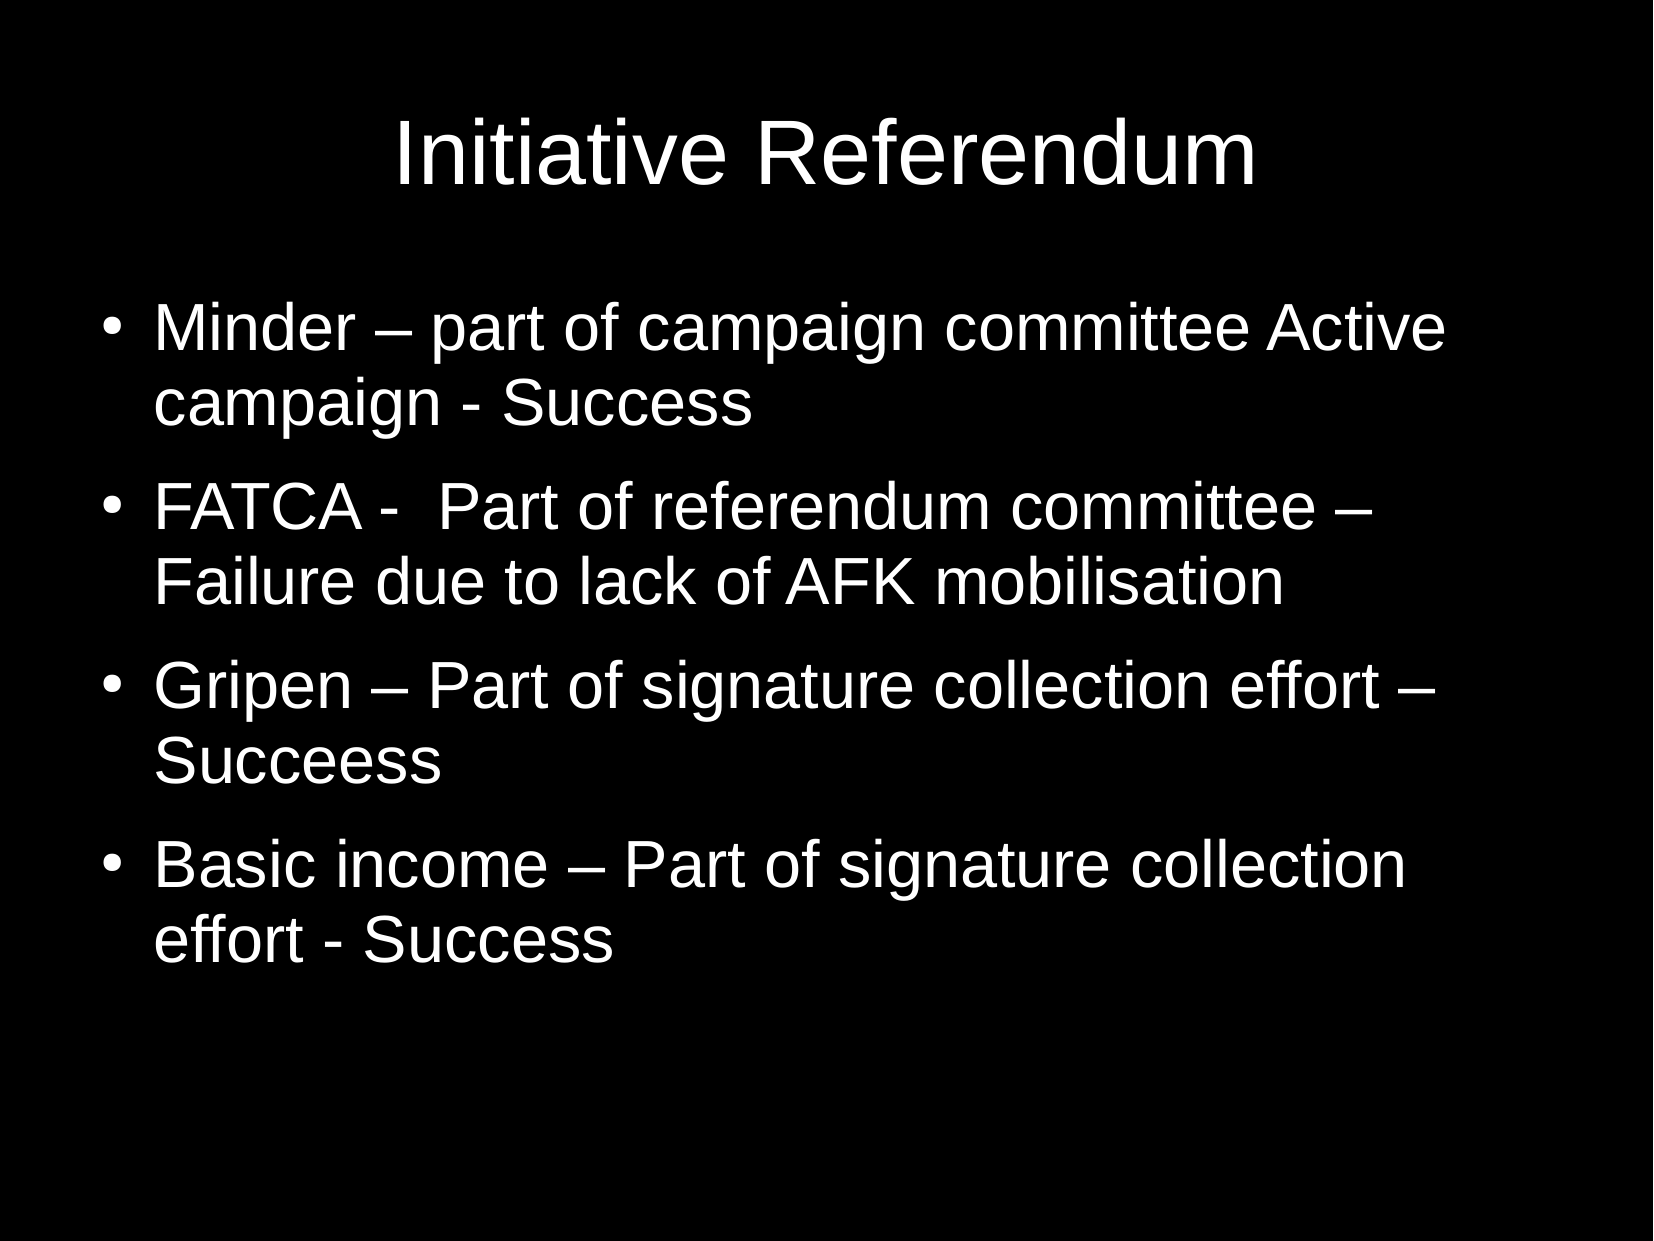

# Initiative Referendum
Minder – part of campaign committee Active campaign - Success
FATCA - Part of referendum committee – Failure due to lack of AFK mobilisation
Gripen – Part of signature collection effort – Succeess
Basic income – Part of signature collection effort - Success